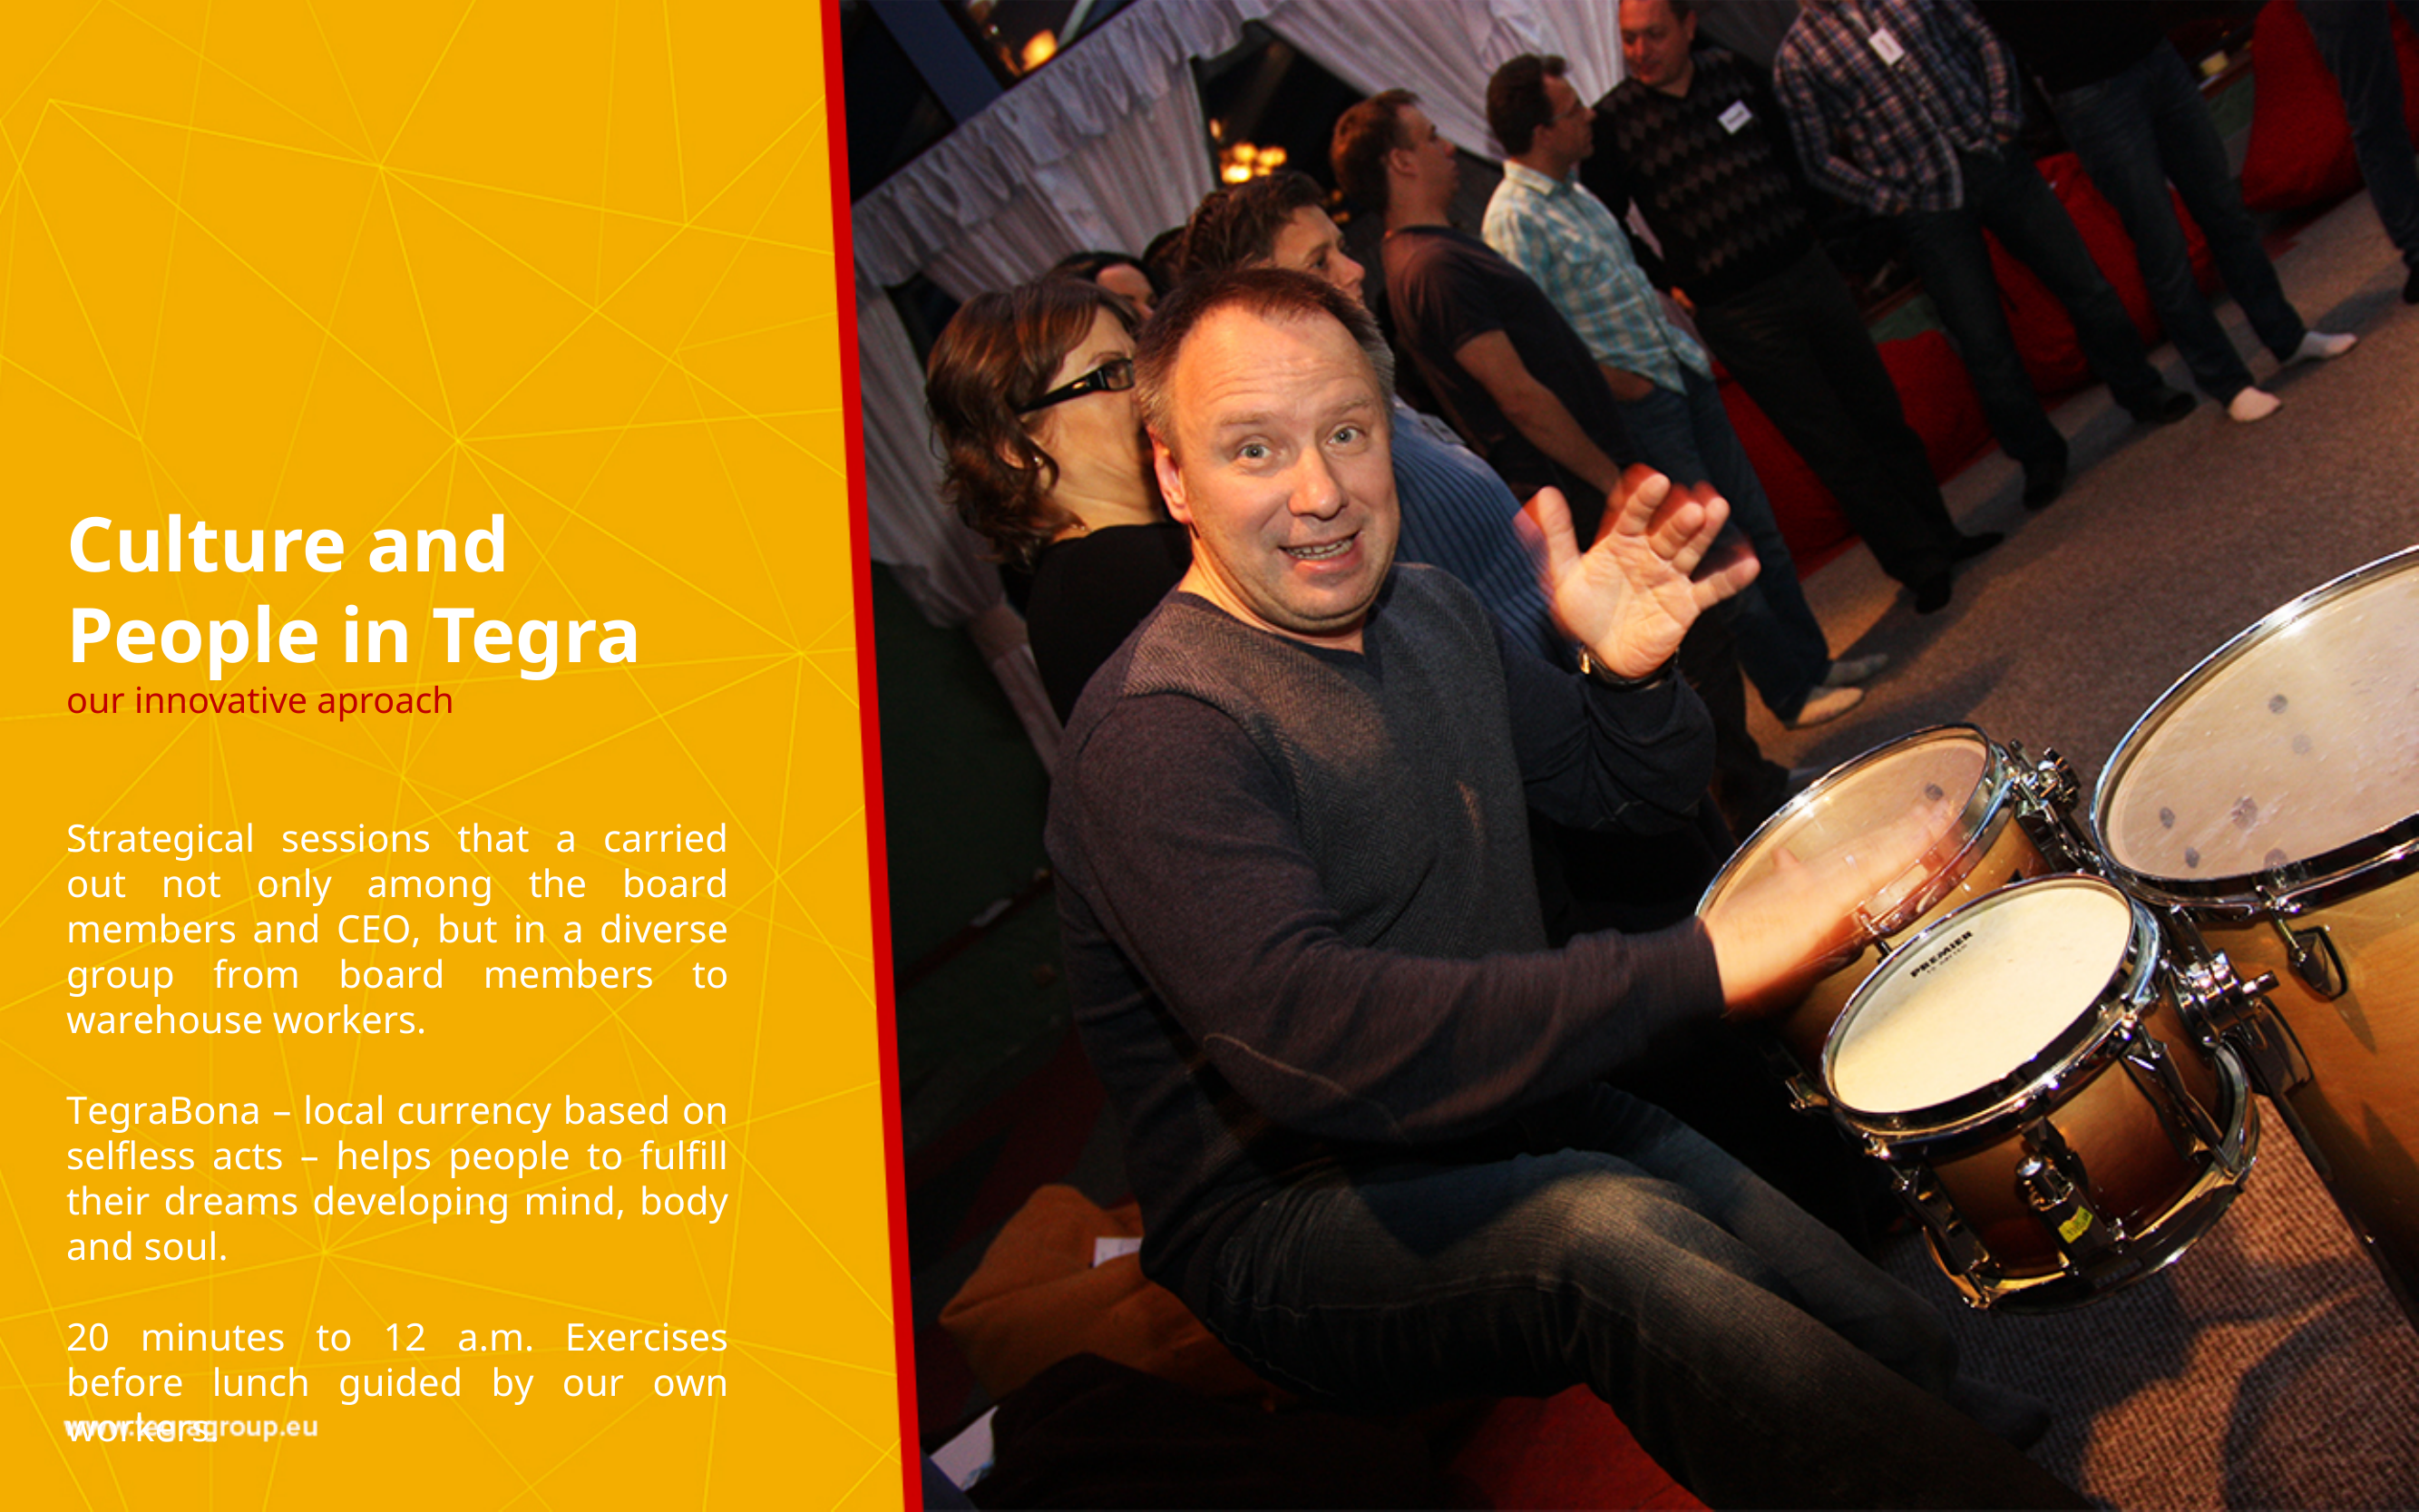

Culture and
People in Tegra
our innovative aproach
Strategical sessions that a carried out not only among the board members and CEO, but in a diverse group from board members to warehouse workers.
TegraBona – local currency based on selfless acts – helps people to fulfill their dreams developing mind, body and soul.
20 minutes to 12 a.m. Exercises before lunch guided by our own workers.